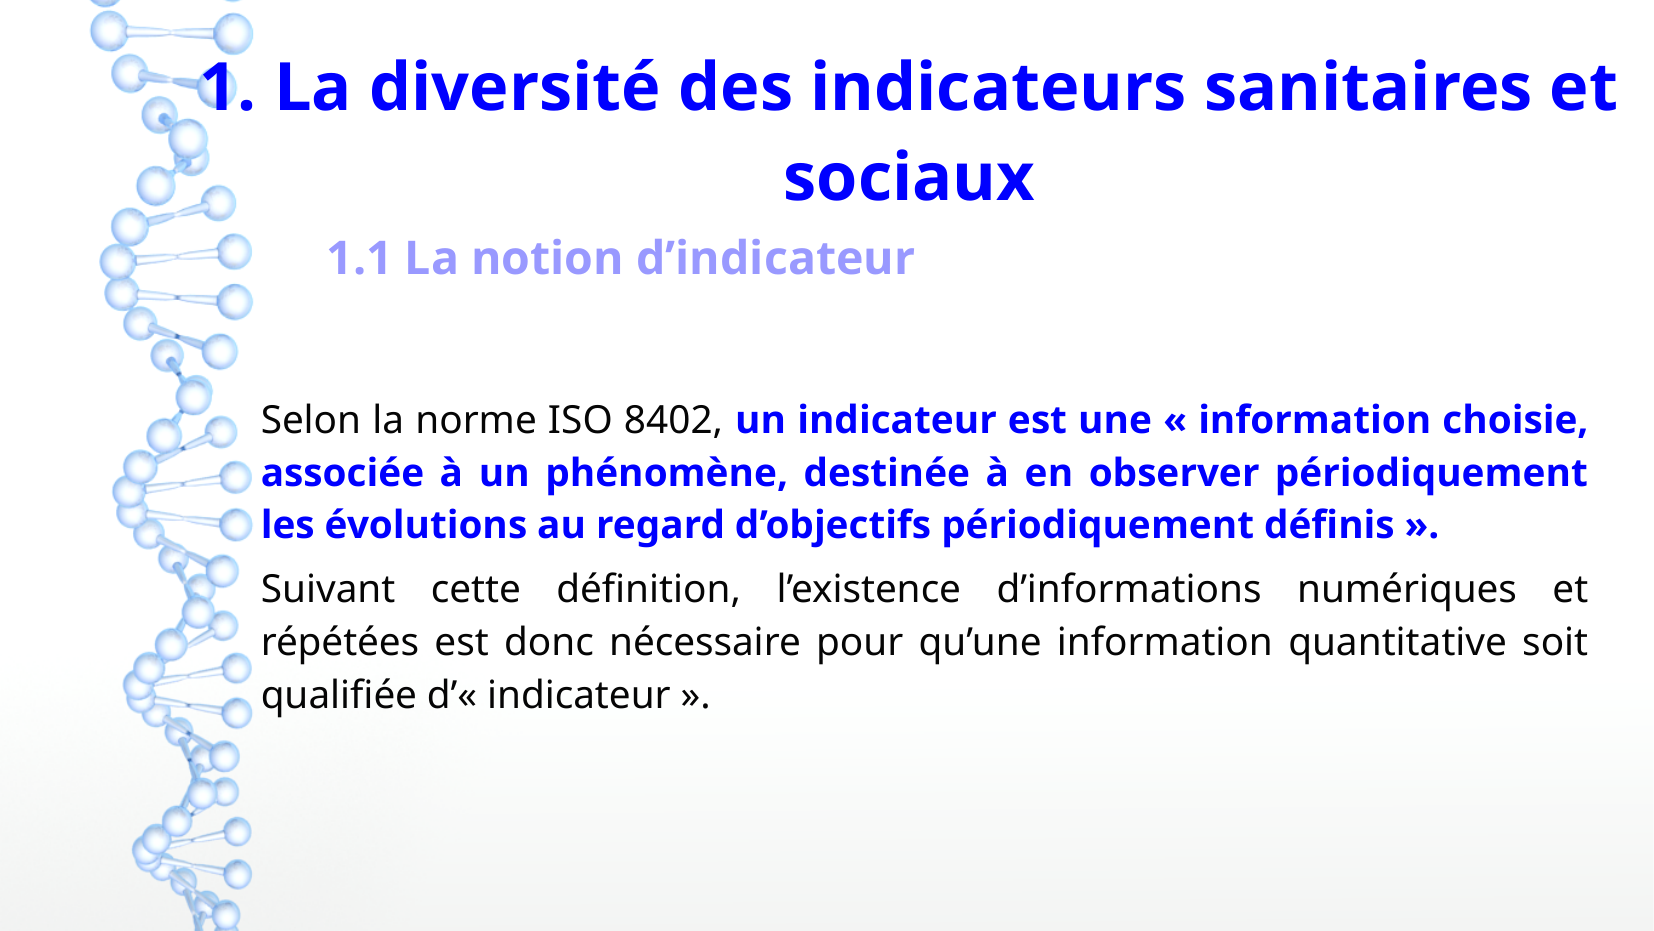

# 1. La diversité des indicateurs sanitaires et sociaux
1.1 La notion d’indicateur
Selon la norme ISO 8402, un indicateur est une « information choisie, associée à un phénomène, destinée à en observer périodiquement les évolutions au regard d’objectifs périodiquement définis ».
Suivant cette définition, l’existence d’informations numériques et répétées est donc nécessaire pour qu’une information quantitative soit qualifiée d’« indicateur ».